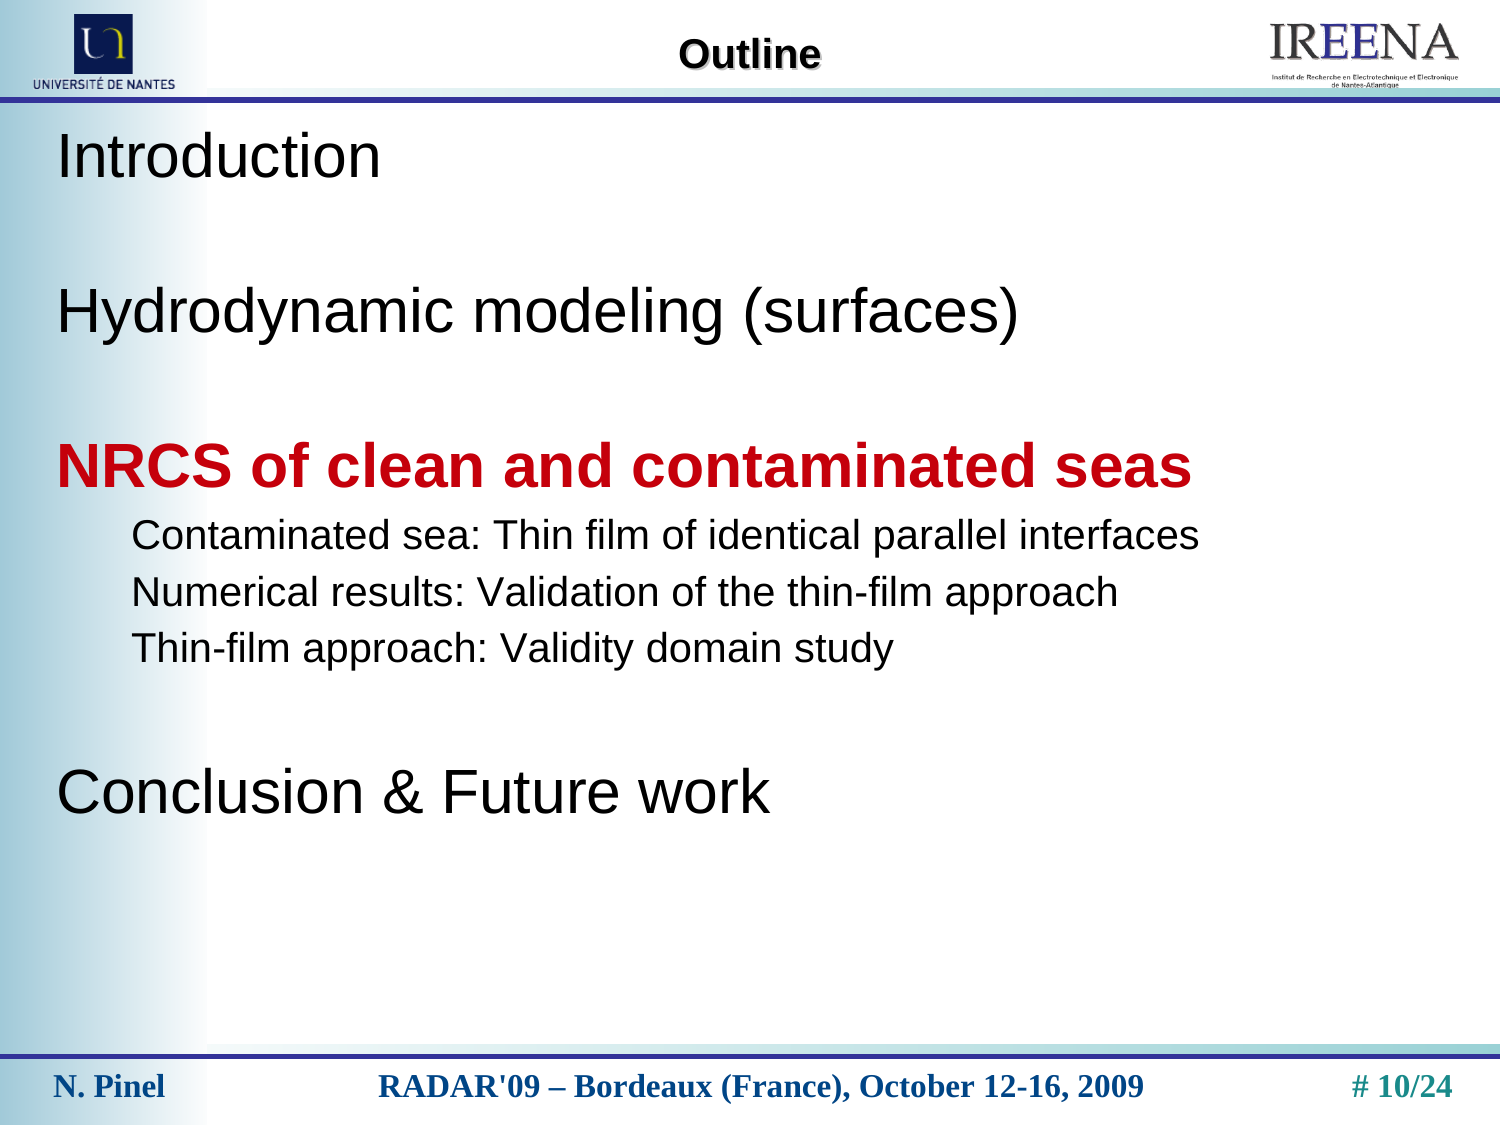

# Outline
Introduction
Hydrodynamic modeling (surfaces)
NRCS of clean and contaminated seas
Contaminated sea: Thin film of identical parallel interfaces
Numerical results: Validation of the thin-film approach
Thin-film approach: Validity domain study
Conclusion & Future work